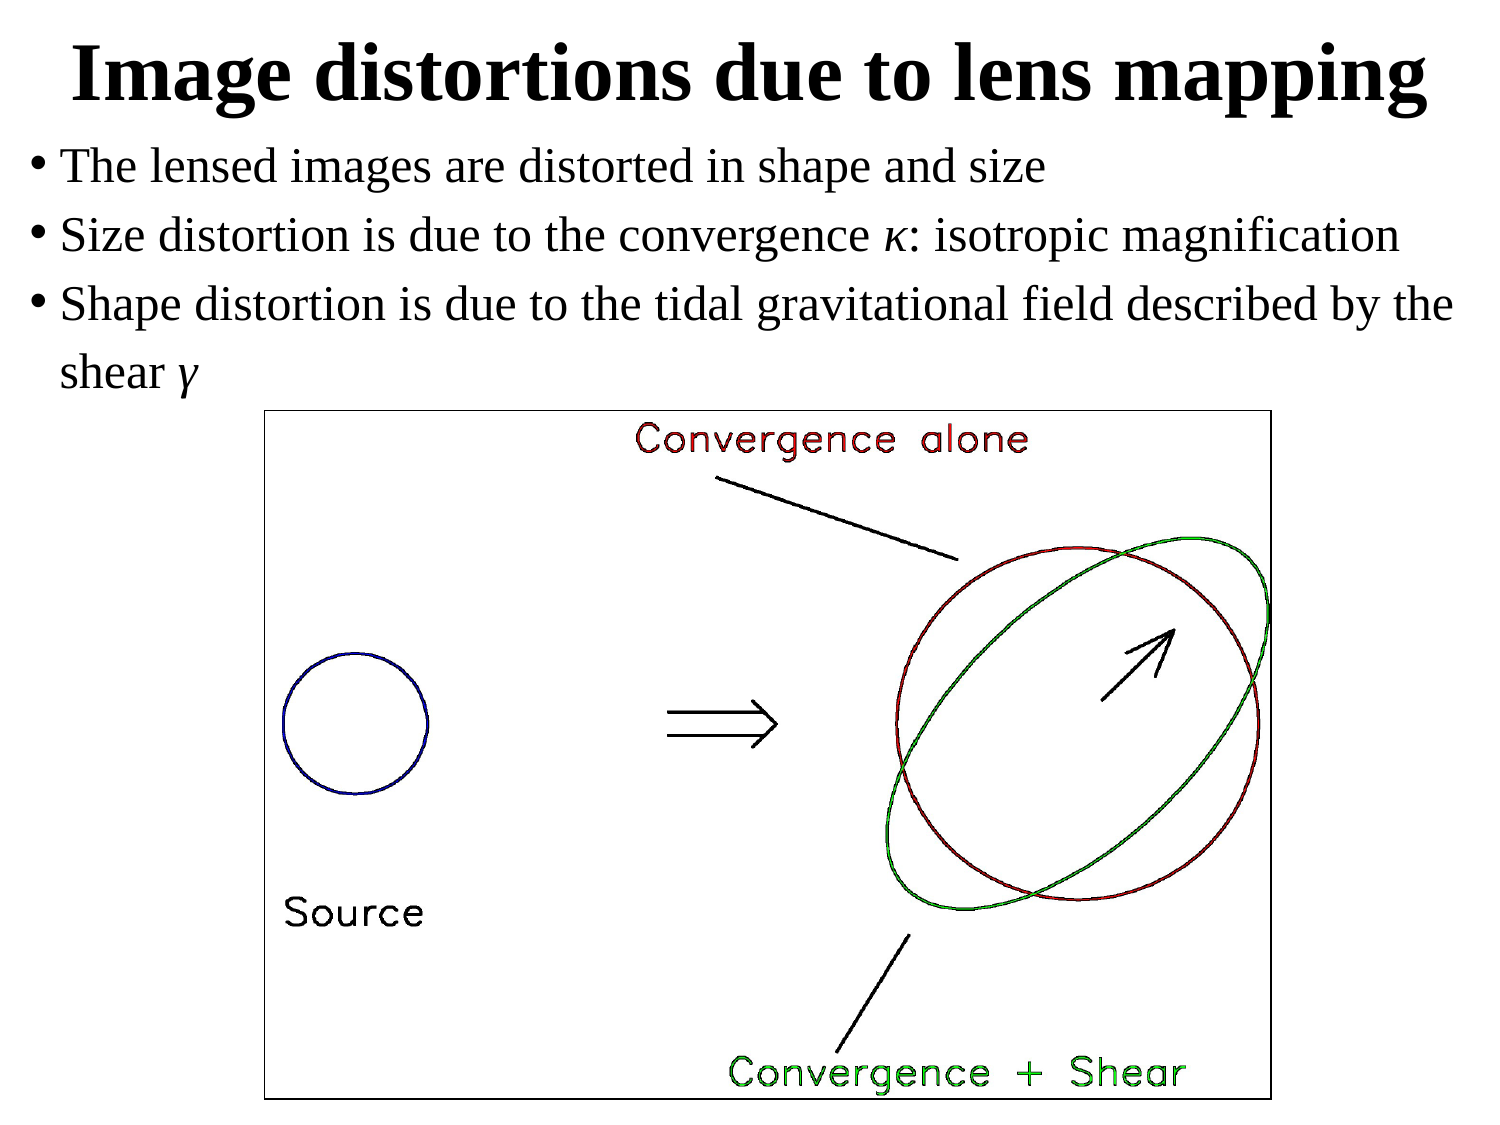

Image distortions due to lens mapping
# The lensed images are distorted in shape and size
Size distortion is due to the convergence κ: isotropic magnification
Shape distortion is due to the tidal gravitational field described by the shear γ